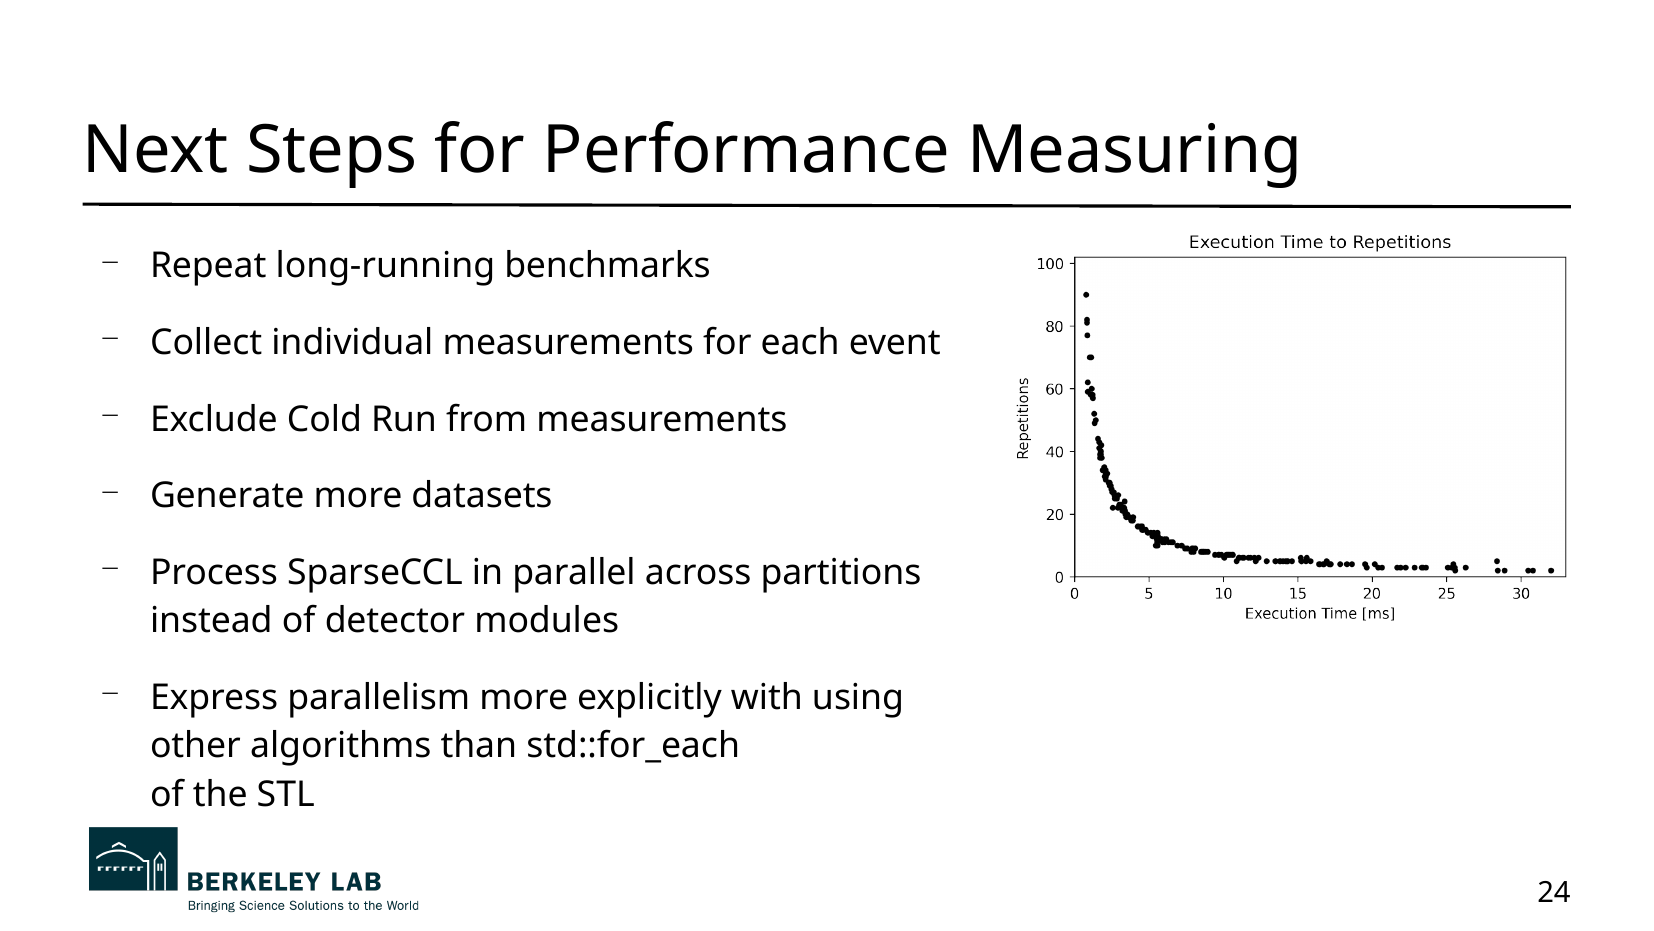

# Next Steps for Performance Measuring
Repeat long-running benchmarks
Collect individual measurements for each event
Exclude Cold Run from measurements
Generate more datasets
Process SparseCCL in parallel across partitions instead of detector modules
Express parallelism more explicitly with using other algorithms than std::for_each
of the STL
24